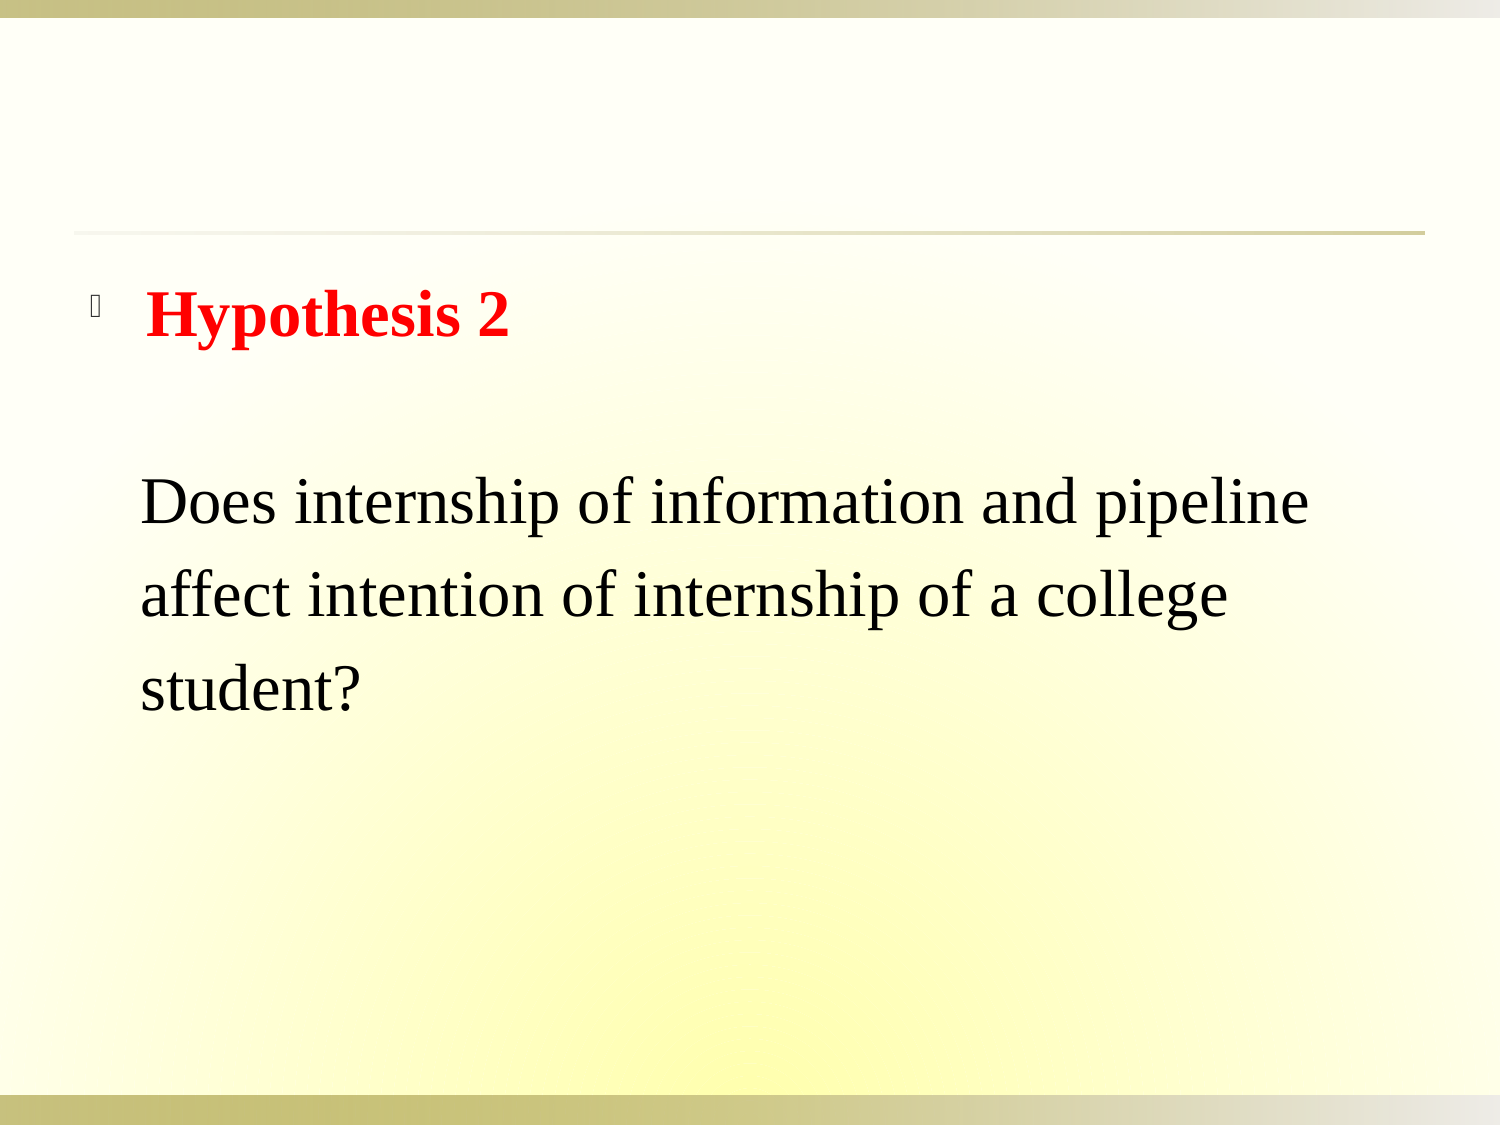

#
Hypothesis 2
 Does internship of information and pipeline
 affect intention of internship of a college
 student?